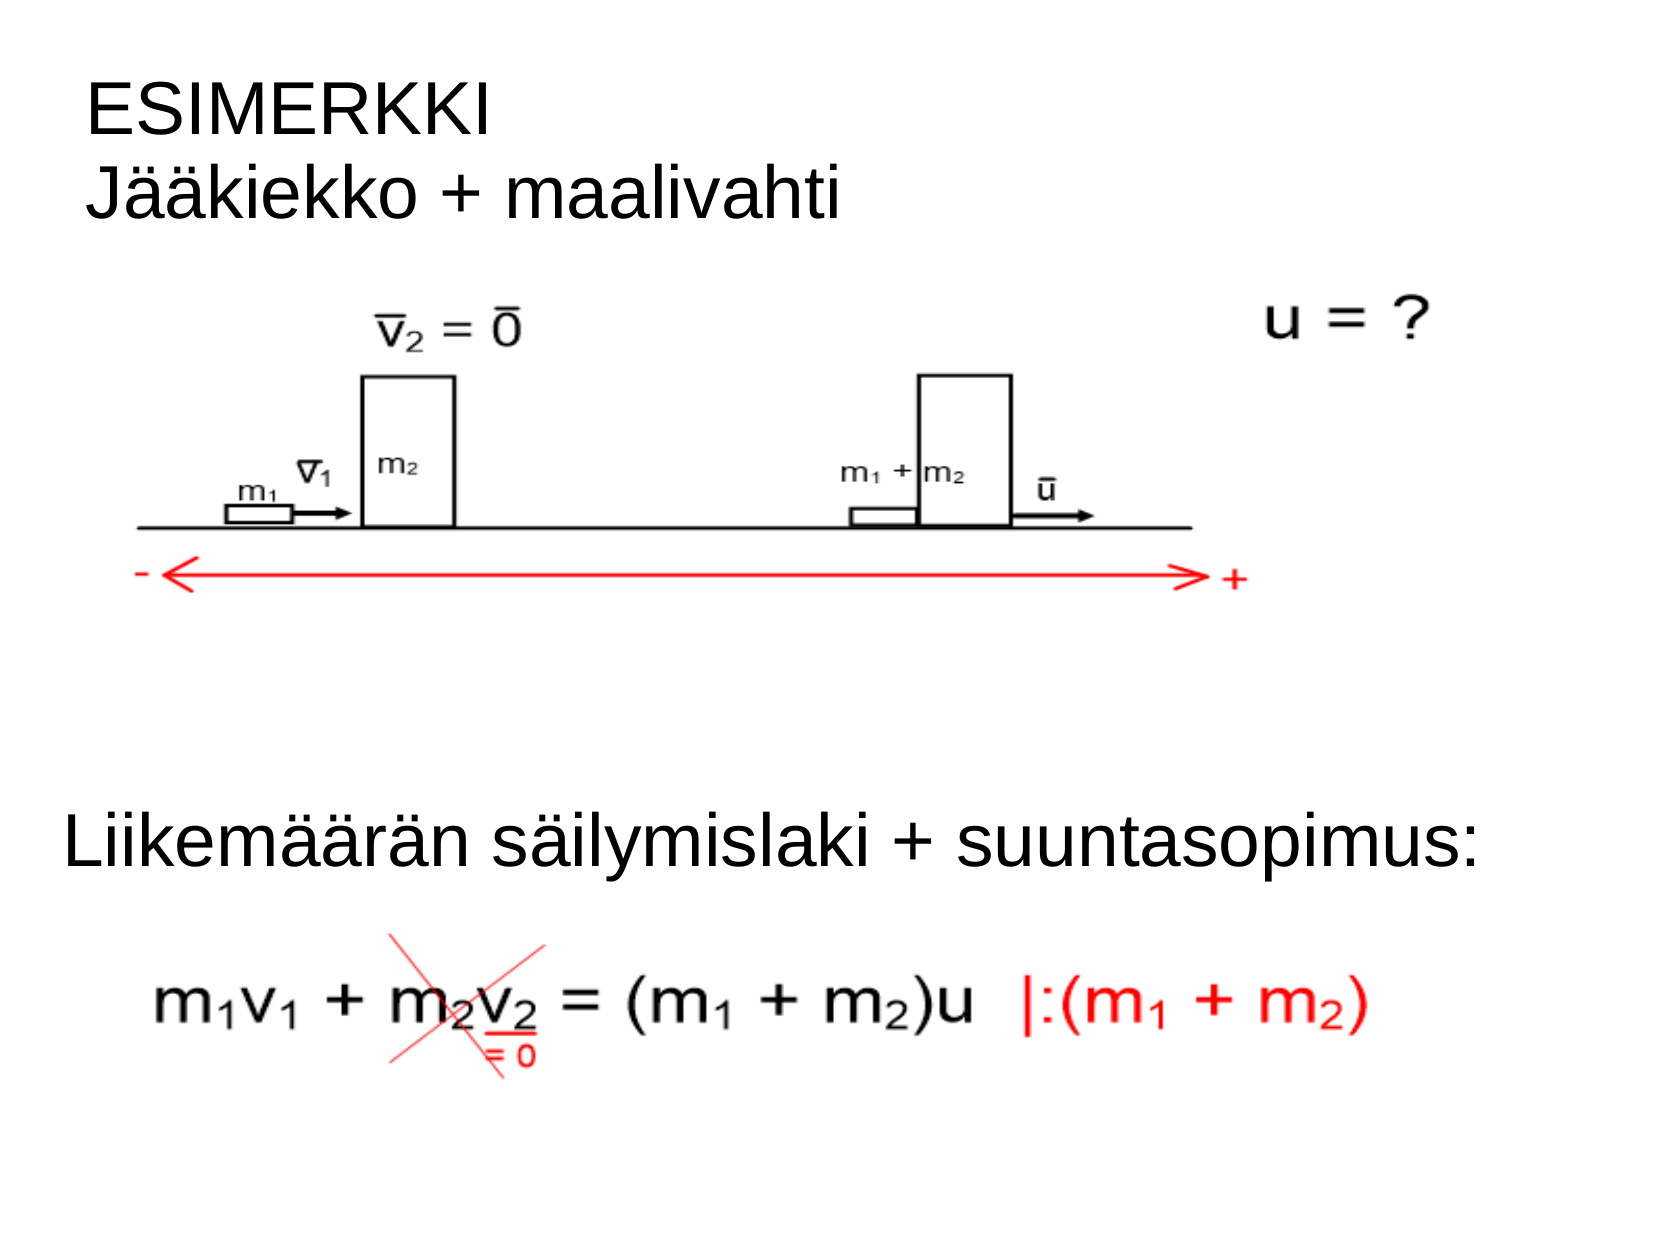

ESIMERKKI
Jääkiekko + maalivahti
Liikemäärän säilymislaki + suuntasopimus: